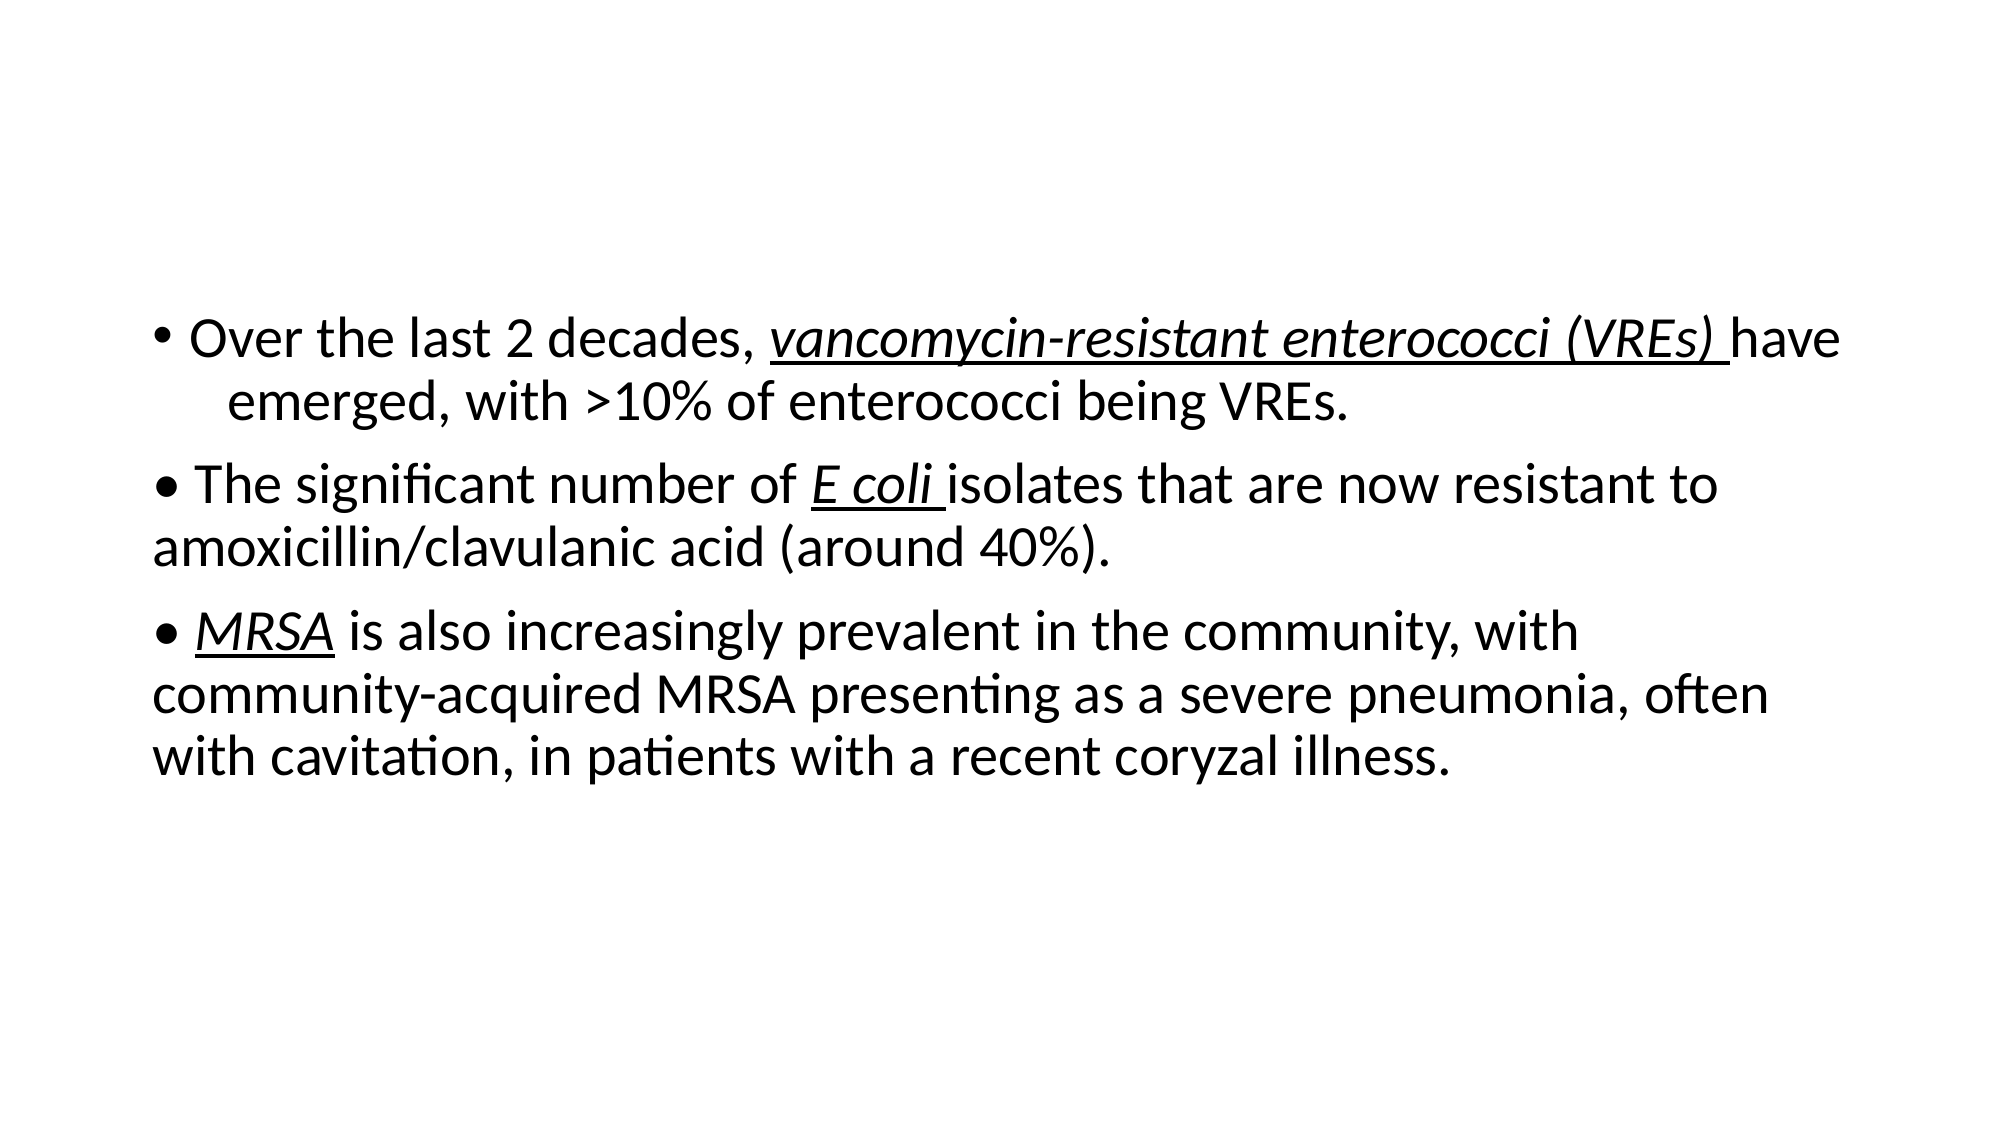

#
Over the last 2 decades, vancomycin-resistant enterococci (VREs) have emerged, with >10% of enterococci being VREs.
• The significant number of E coli isolates that are now resistant to amoxicillin/clavulanic acid (around 40%).
• MRSA is also increasingly prevalent in the community, with community-acquired MRSA presenting as a severe pneumonia, often with cavitation, in patients with a recent coryzal illness.